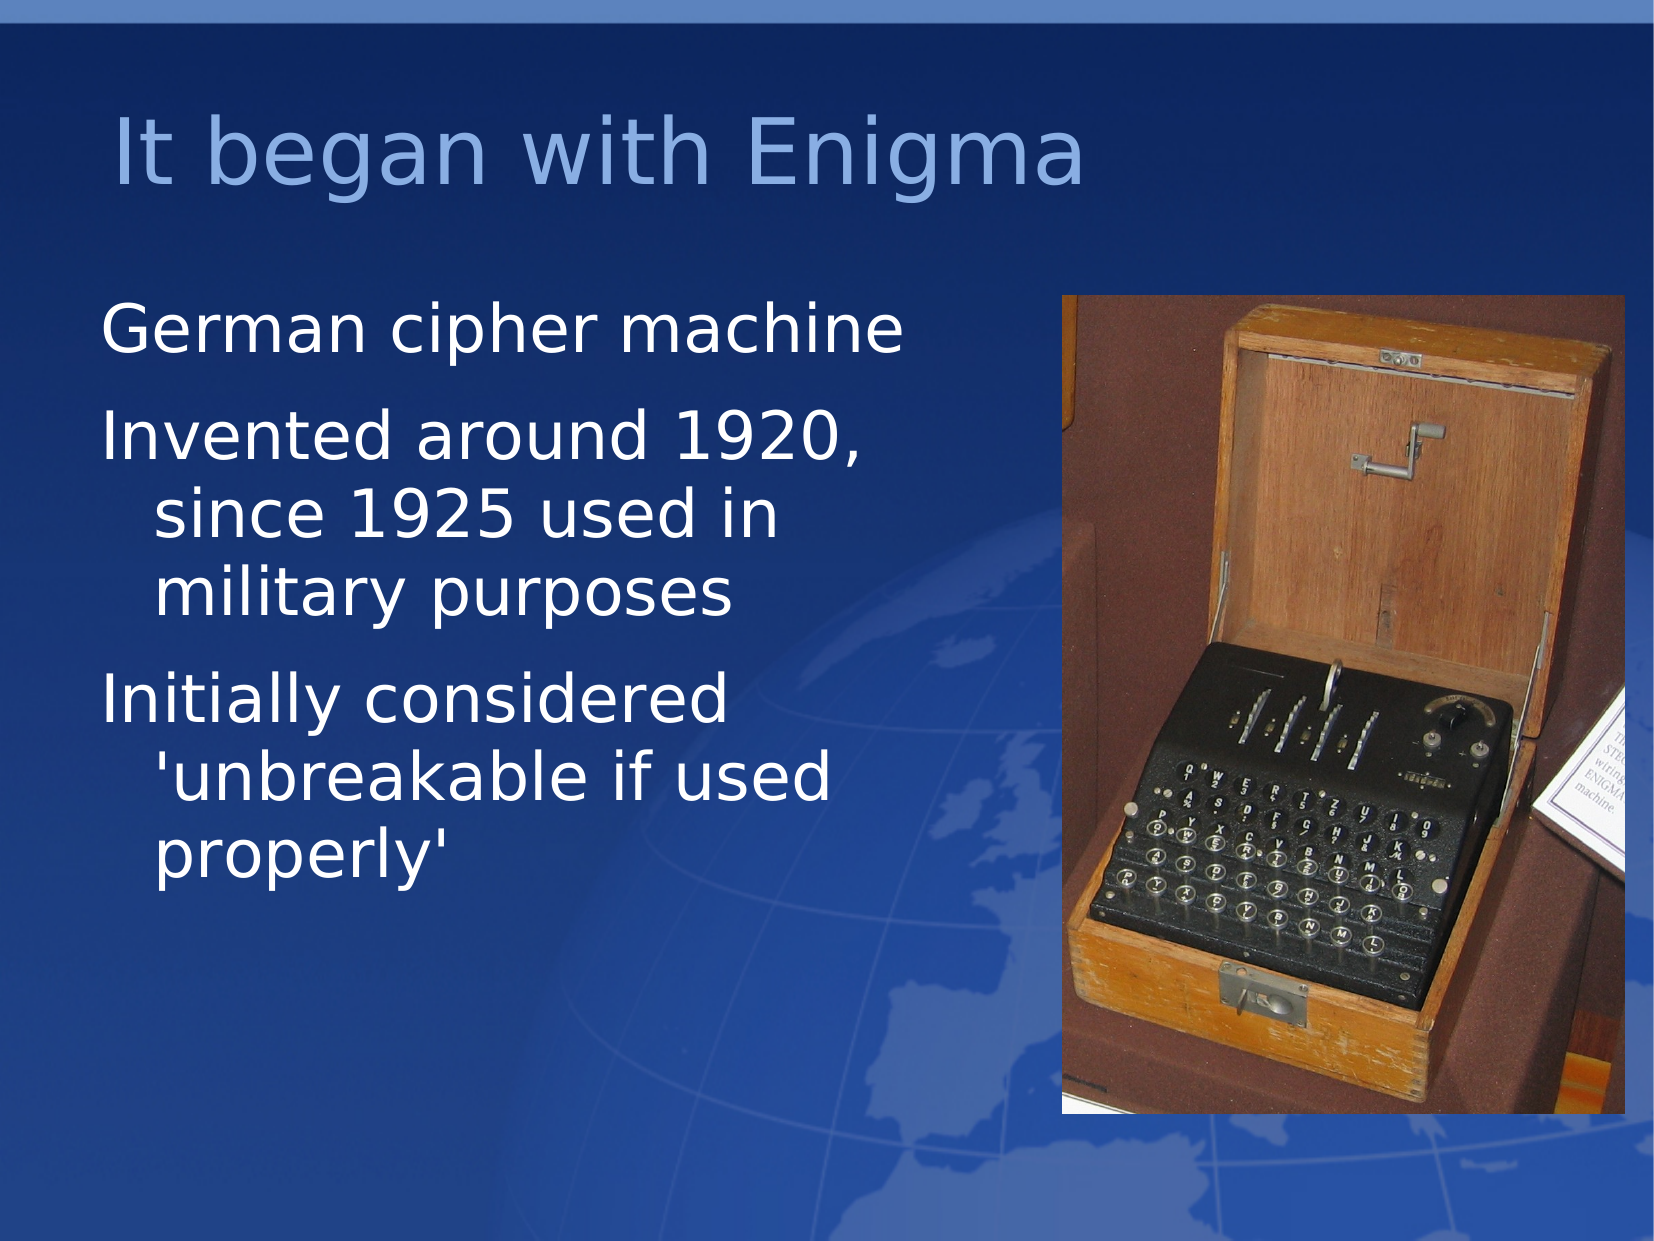

# It began with Enigma
German cipher machine
Invented around 1920, since 1925 used in military purposes
Initially considered 'unbreakable if used properly'